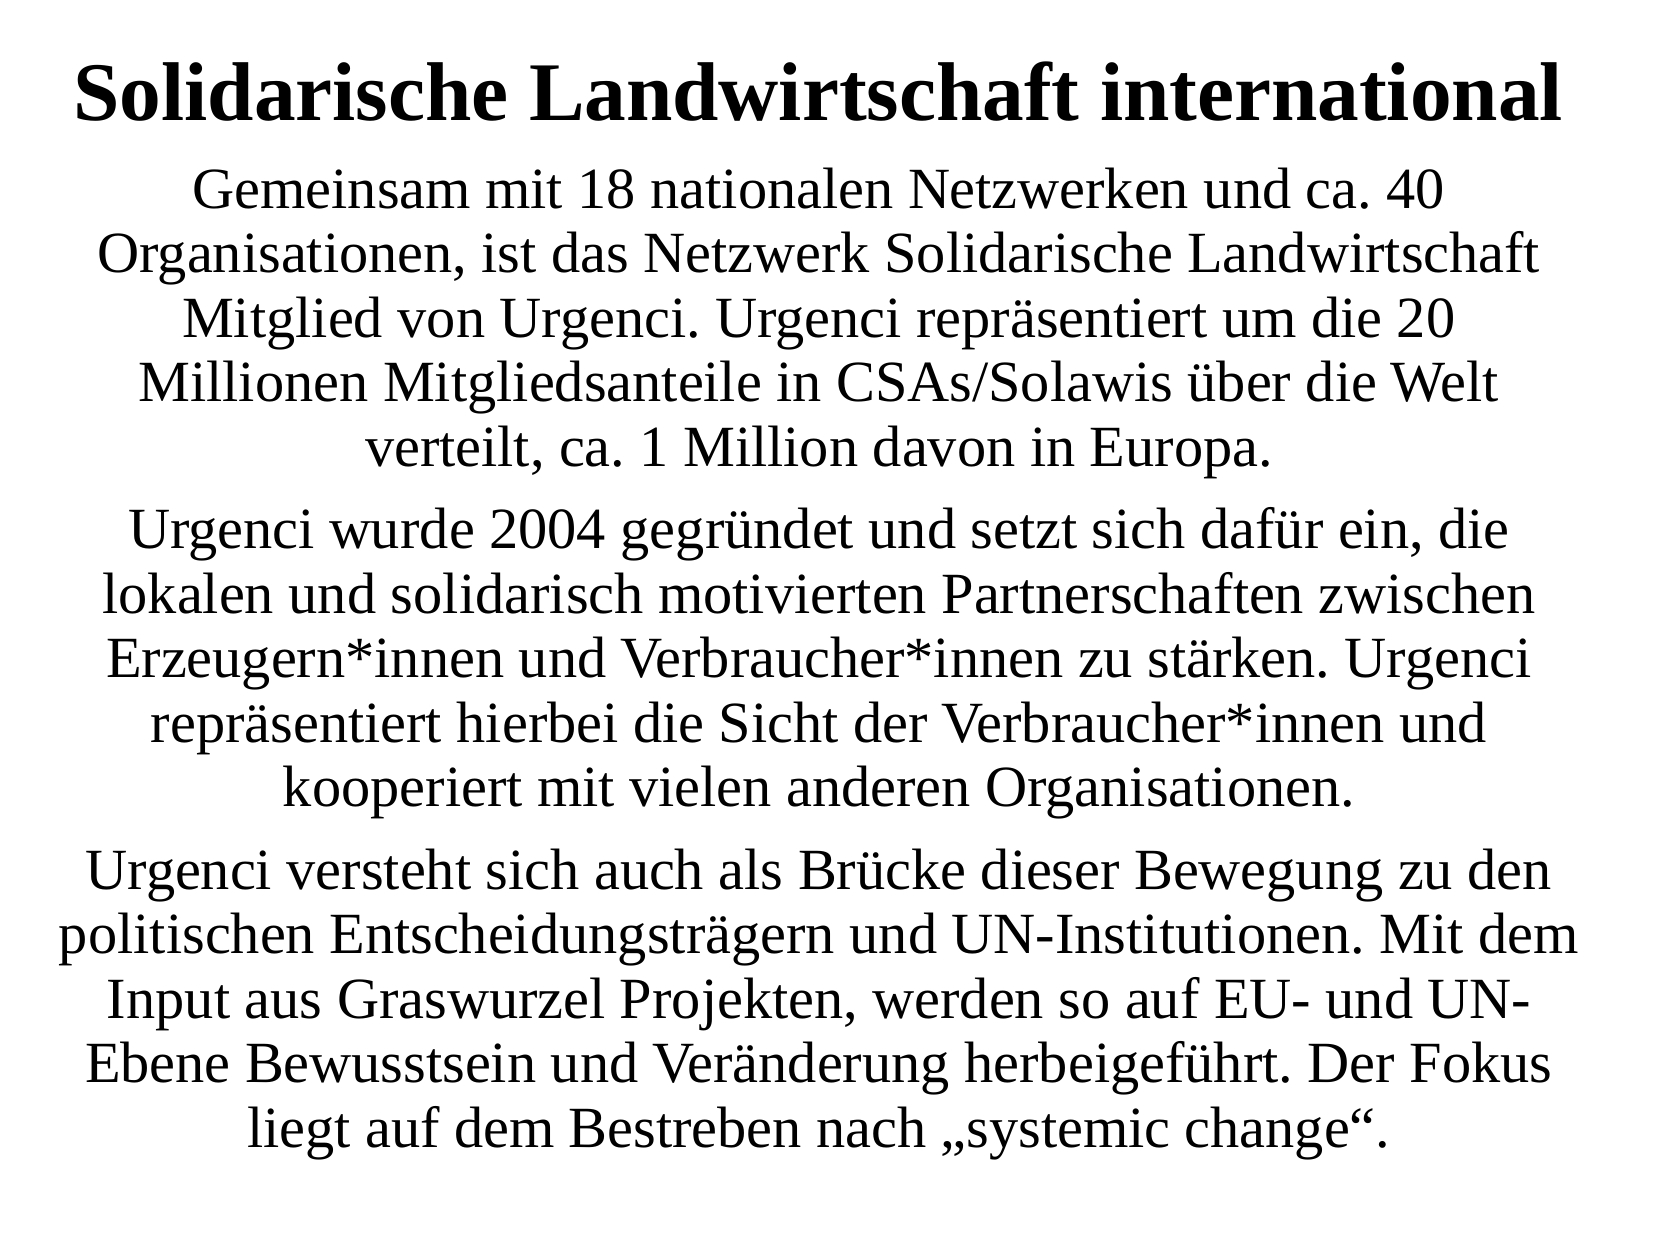

Solidarische Landwirtschaft international
Gemeinsam mit 18 nationalen Netzwerken und ca. 40 Organisationen, ist das Netzwerk Solidarische Landwirtschaft Mitglied von Urgenci. Urgenci repräsentiert um die 20
Millionen Mitgliedsanteile in CSAs/Solawis über die Welt verteilt, ca. 1 Million davon in Europa.
Urgenci wurde 2004 gegründet und setzt sich dafür ein, die lokalen und solidarisch motivierten Partnerschaften zwischen Erzeugern*innen und Verbraucher*innen zu stärken. Urgenci repräsentiert hierbei die Sicht der Verbraucher*innen und kooperiert mit vielen anderen Organisationen.
Urgenci versteht sich auch als Brücke dieser Bewegung zu den politischen Entscheidungsträgern und UN-Institutionen. Mit dem Input aus Graswurzel Projekten, werden so auf EU- und UN- Ebene Bewusstsein und Veränderung herbeigeführt. Der Fokus liegt auf dem Bestreben nach „systemic change“.